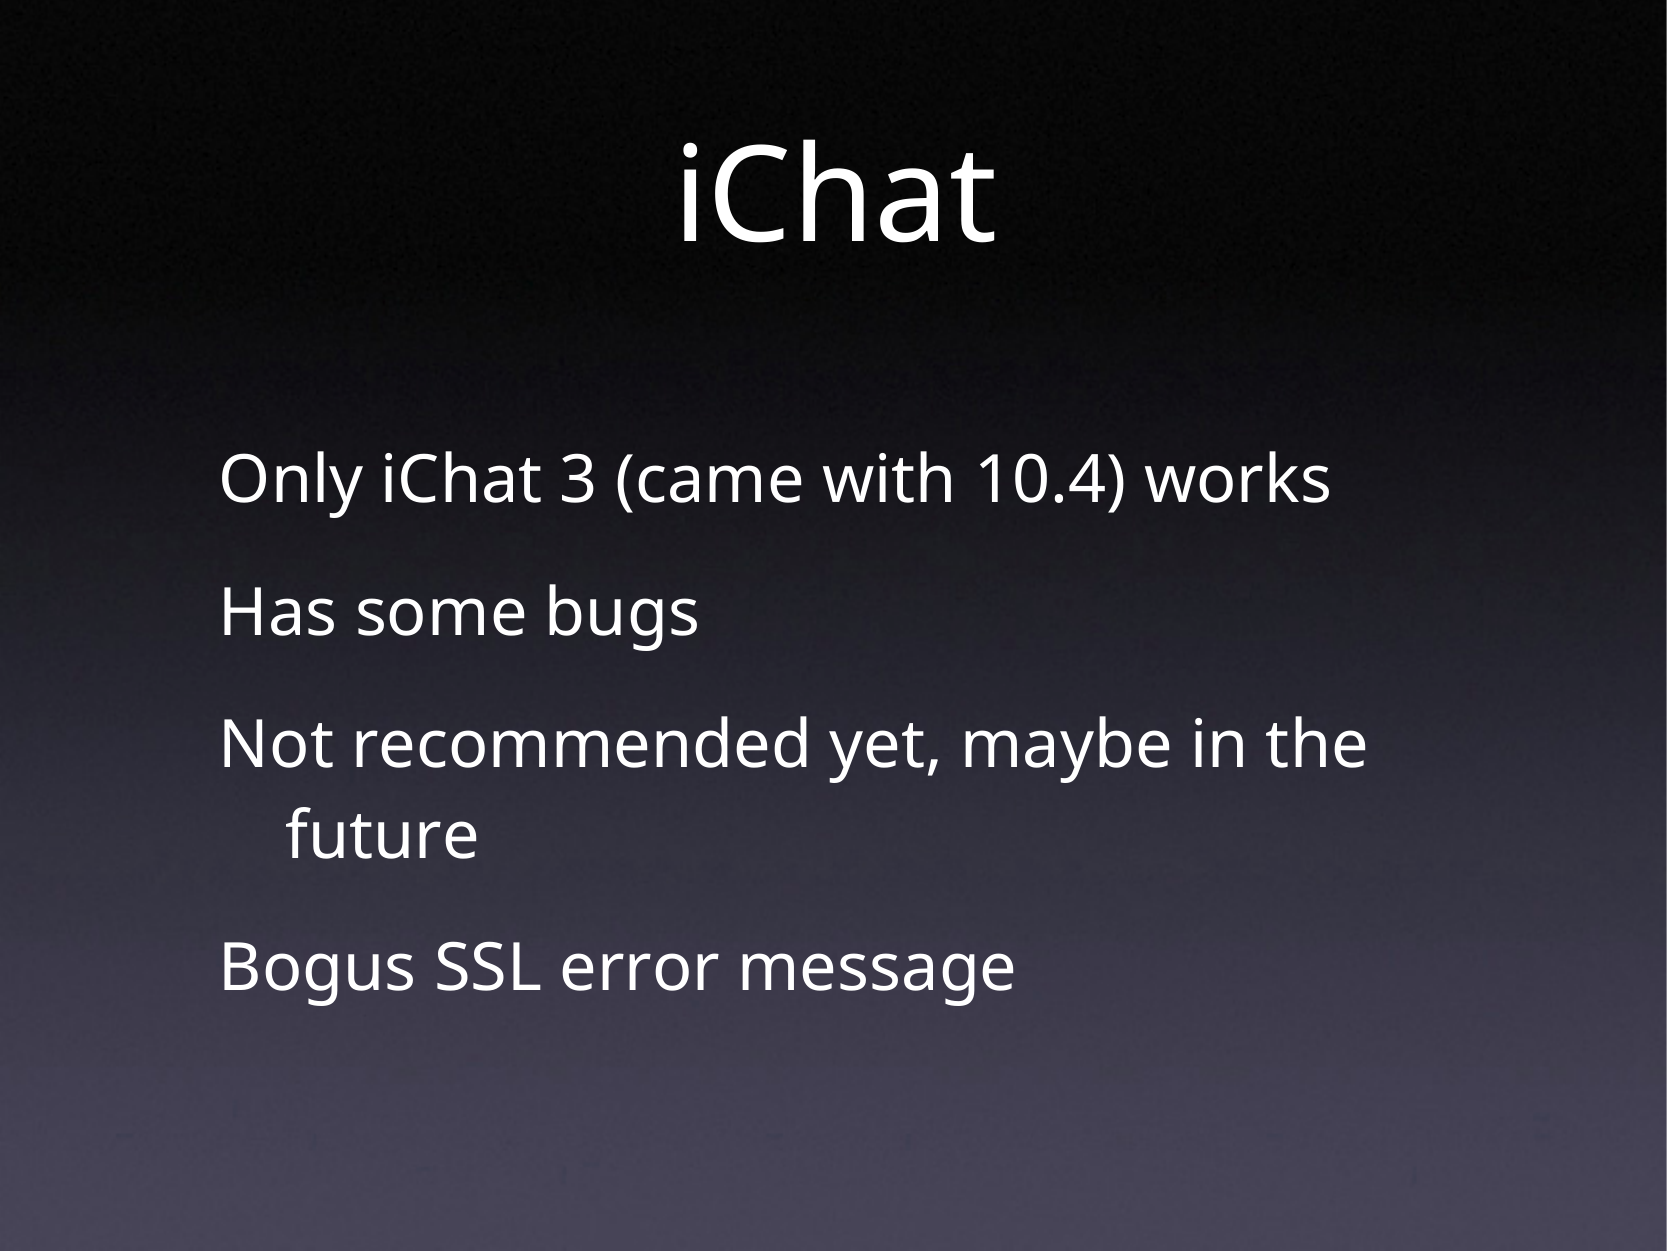

# iChat
Only iChat 3 (came with 10.4) works
Has some bugs
Not recommended yet, maybe in the future
Bogus SSL error message